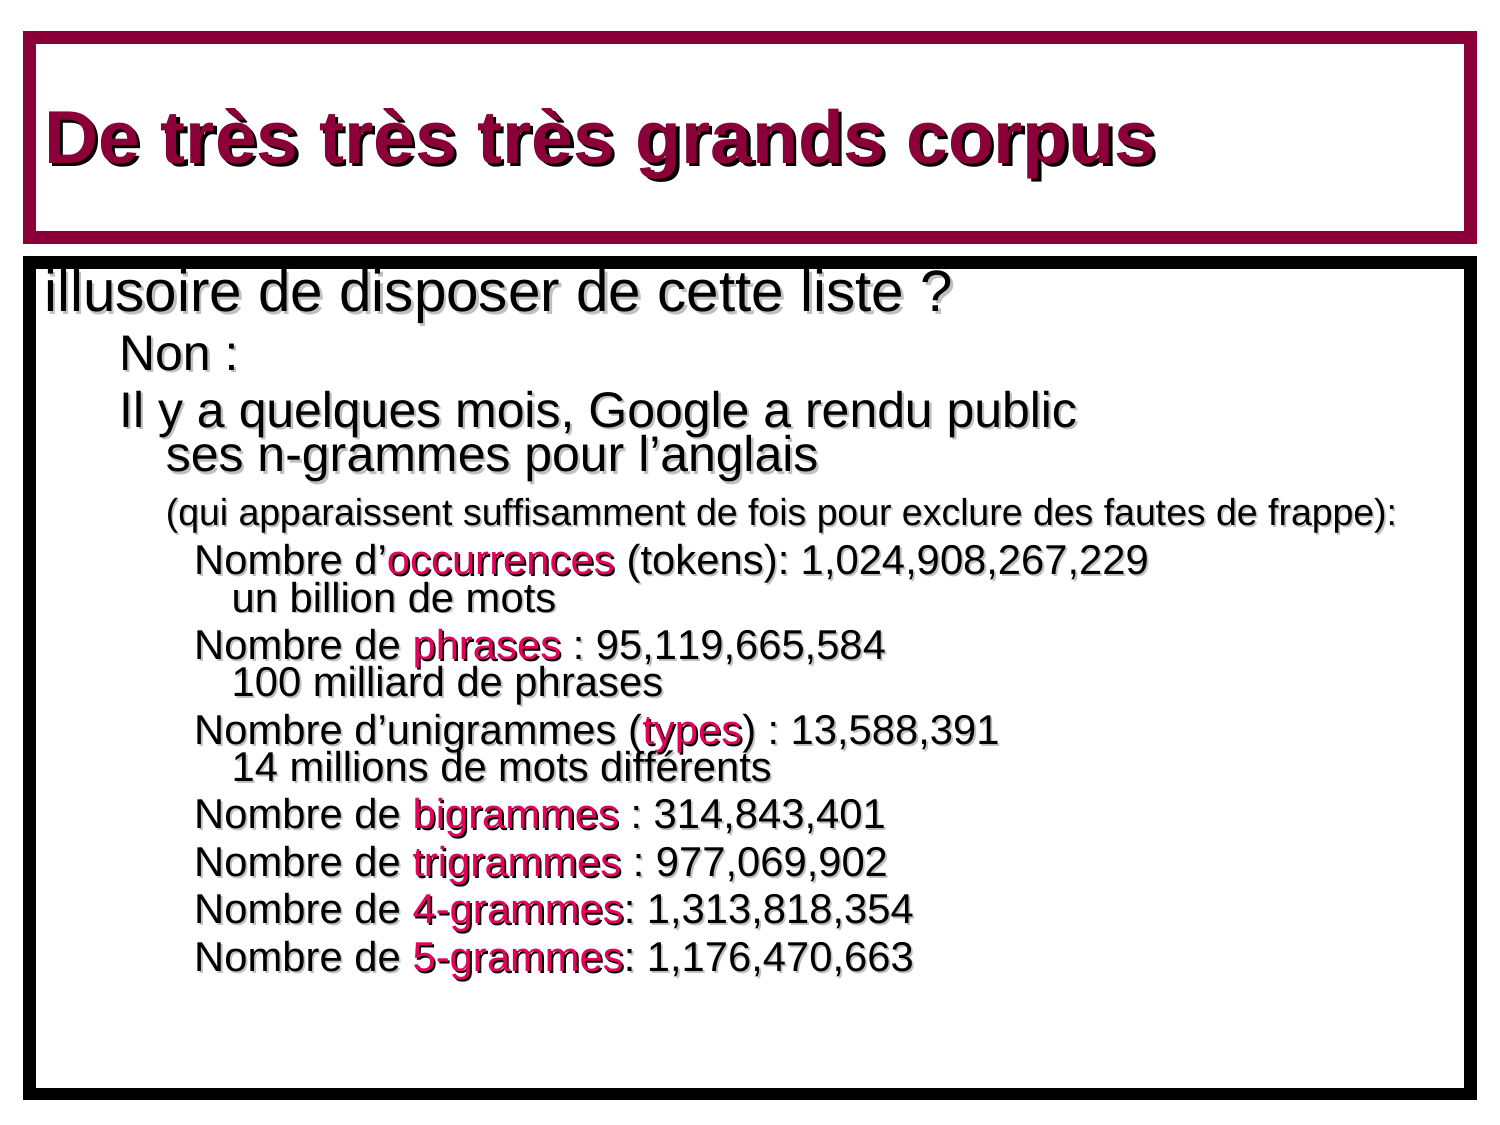

# De très très très grands corpus
illusoire de disposer de cette liste ?
Non :
Il y a quelques mois, Google a rendu public
ses n-grammes pour l’anglais
	(qui apparaissent suffisamment de fois pour exclure des fautes de frappe):
Nombre d’occurrences (tokens): 1,024,908,267,229
un billion de mots
Nombre de phrases : 95,119,665,584
100 milliard de phrases
Nombre d’unigrammes (types) : 13,588,391
14 millions de mots différents
Nombre de bigrammes : 314,843,401
Nombre de trigrammes : 977,069,902
Nombre de 4-grammes: 1,313,818,354
Nombre de 5-grammes: 1,176,470,663